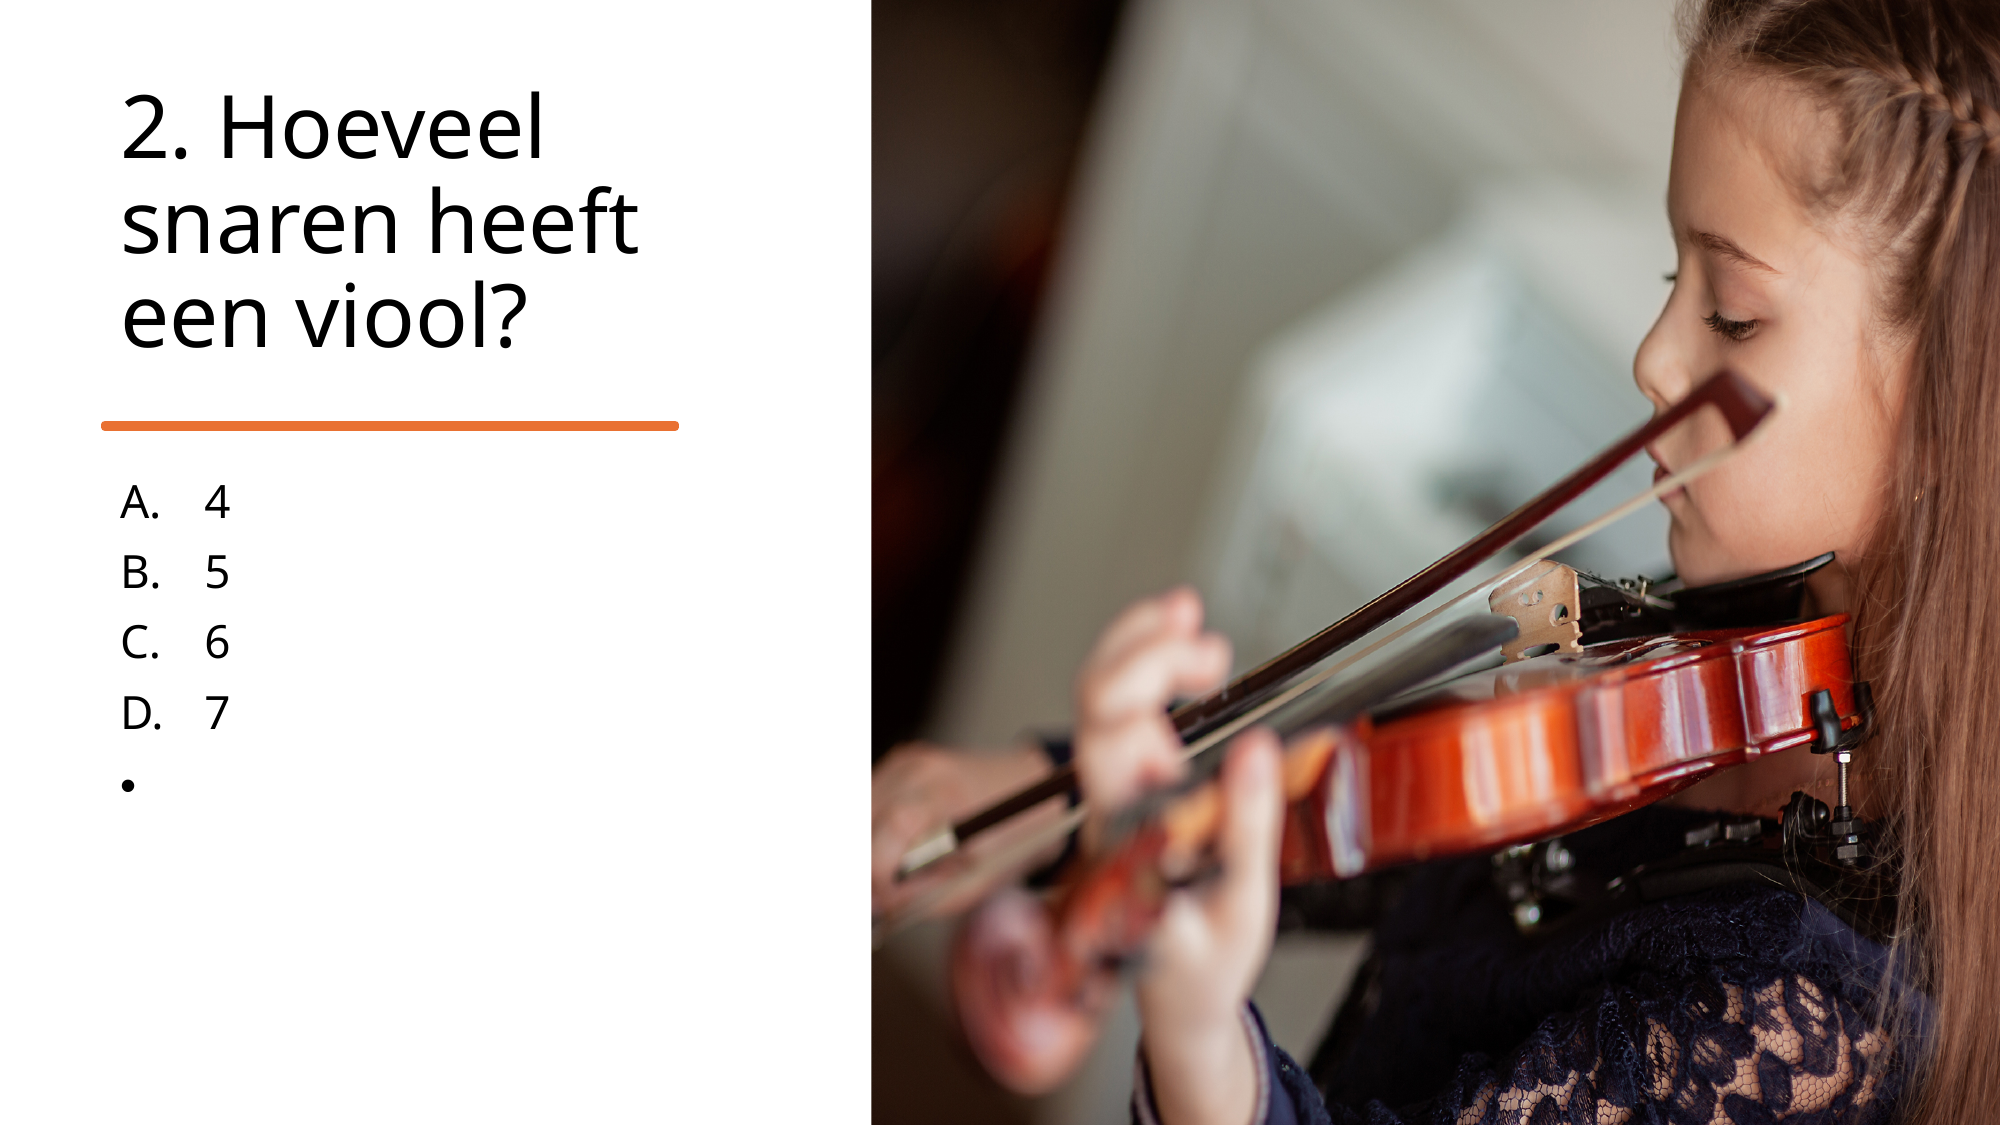

# 2. Hoeveel snaren heeft een viool?
4
5
6
7